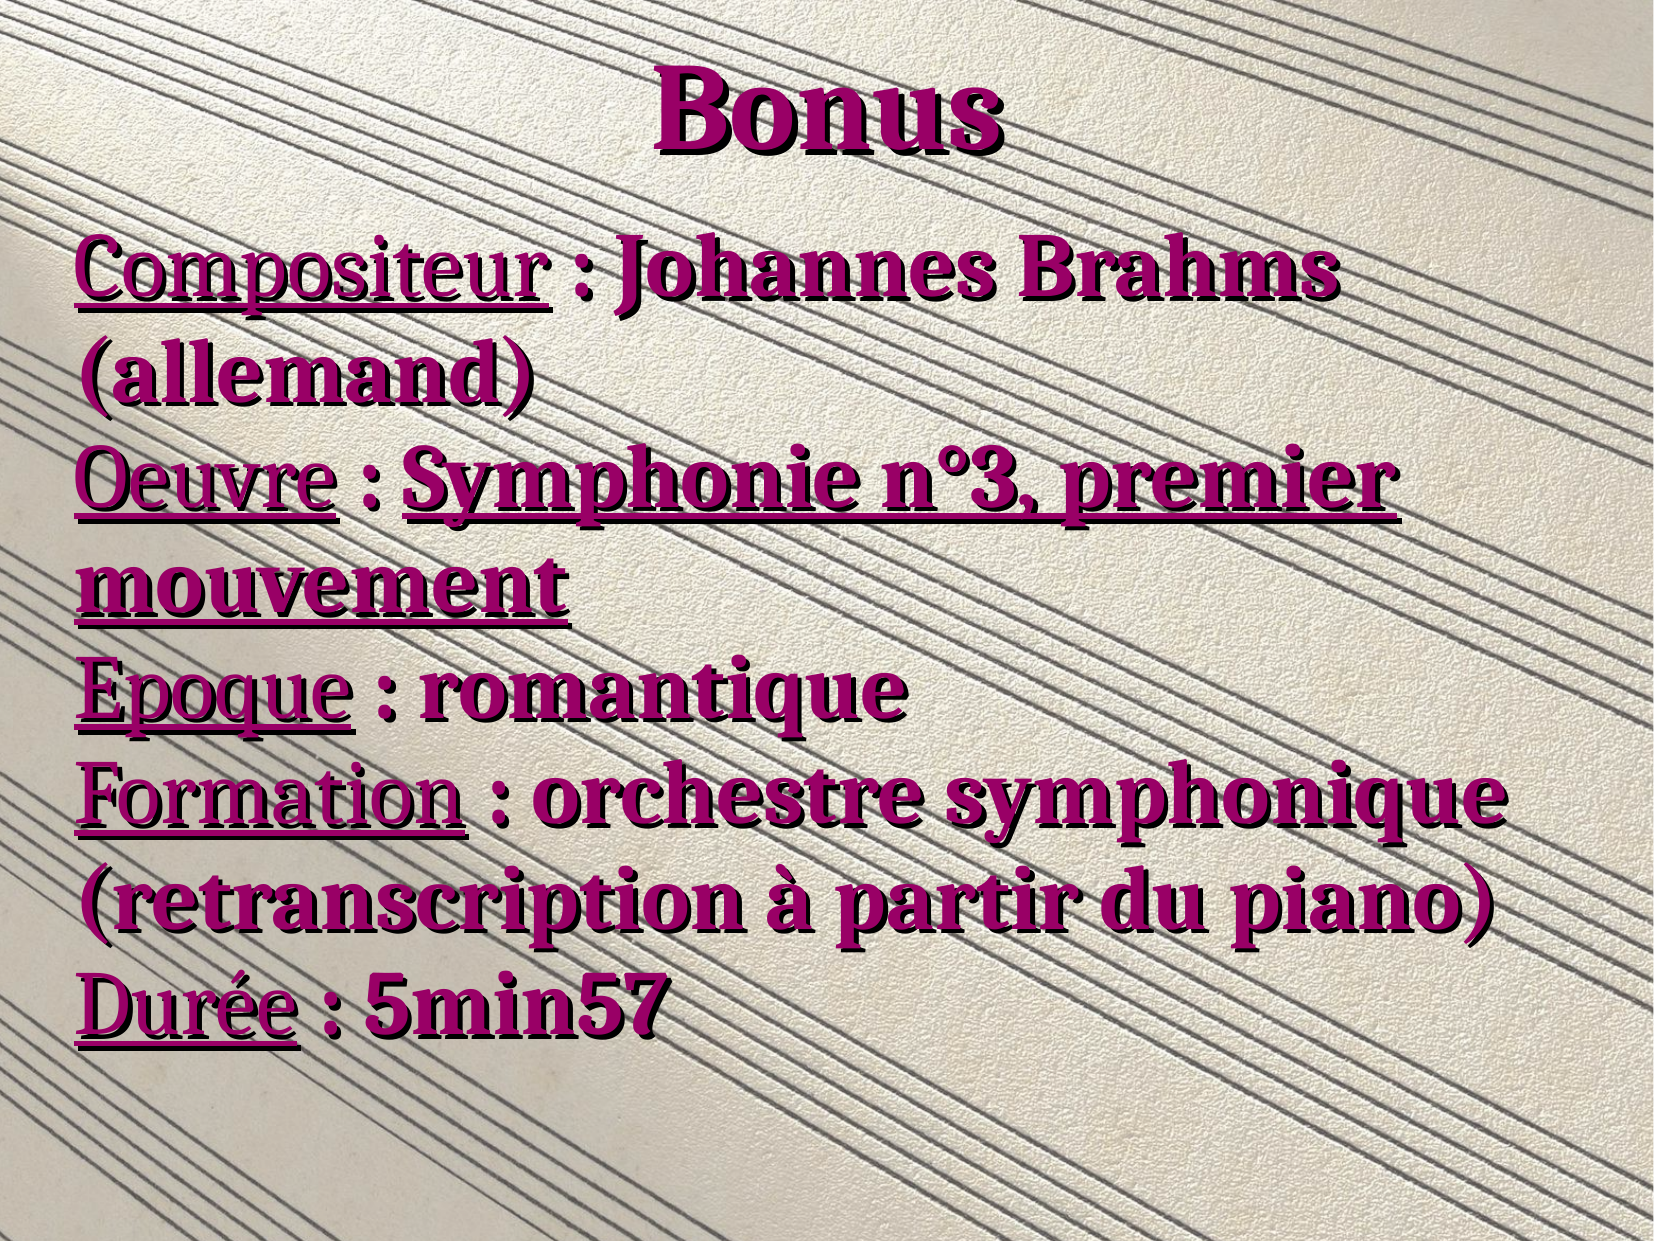

Bonus
Compositeur : Johannes Brahms (allemand)
Oeuvre : Symphonie n°3, premier mouvement
Epoque : romantique
Formation : orchestre symphonique (retranscription à partir du piano)
Durée : 5min57